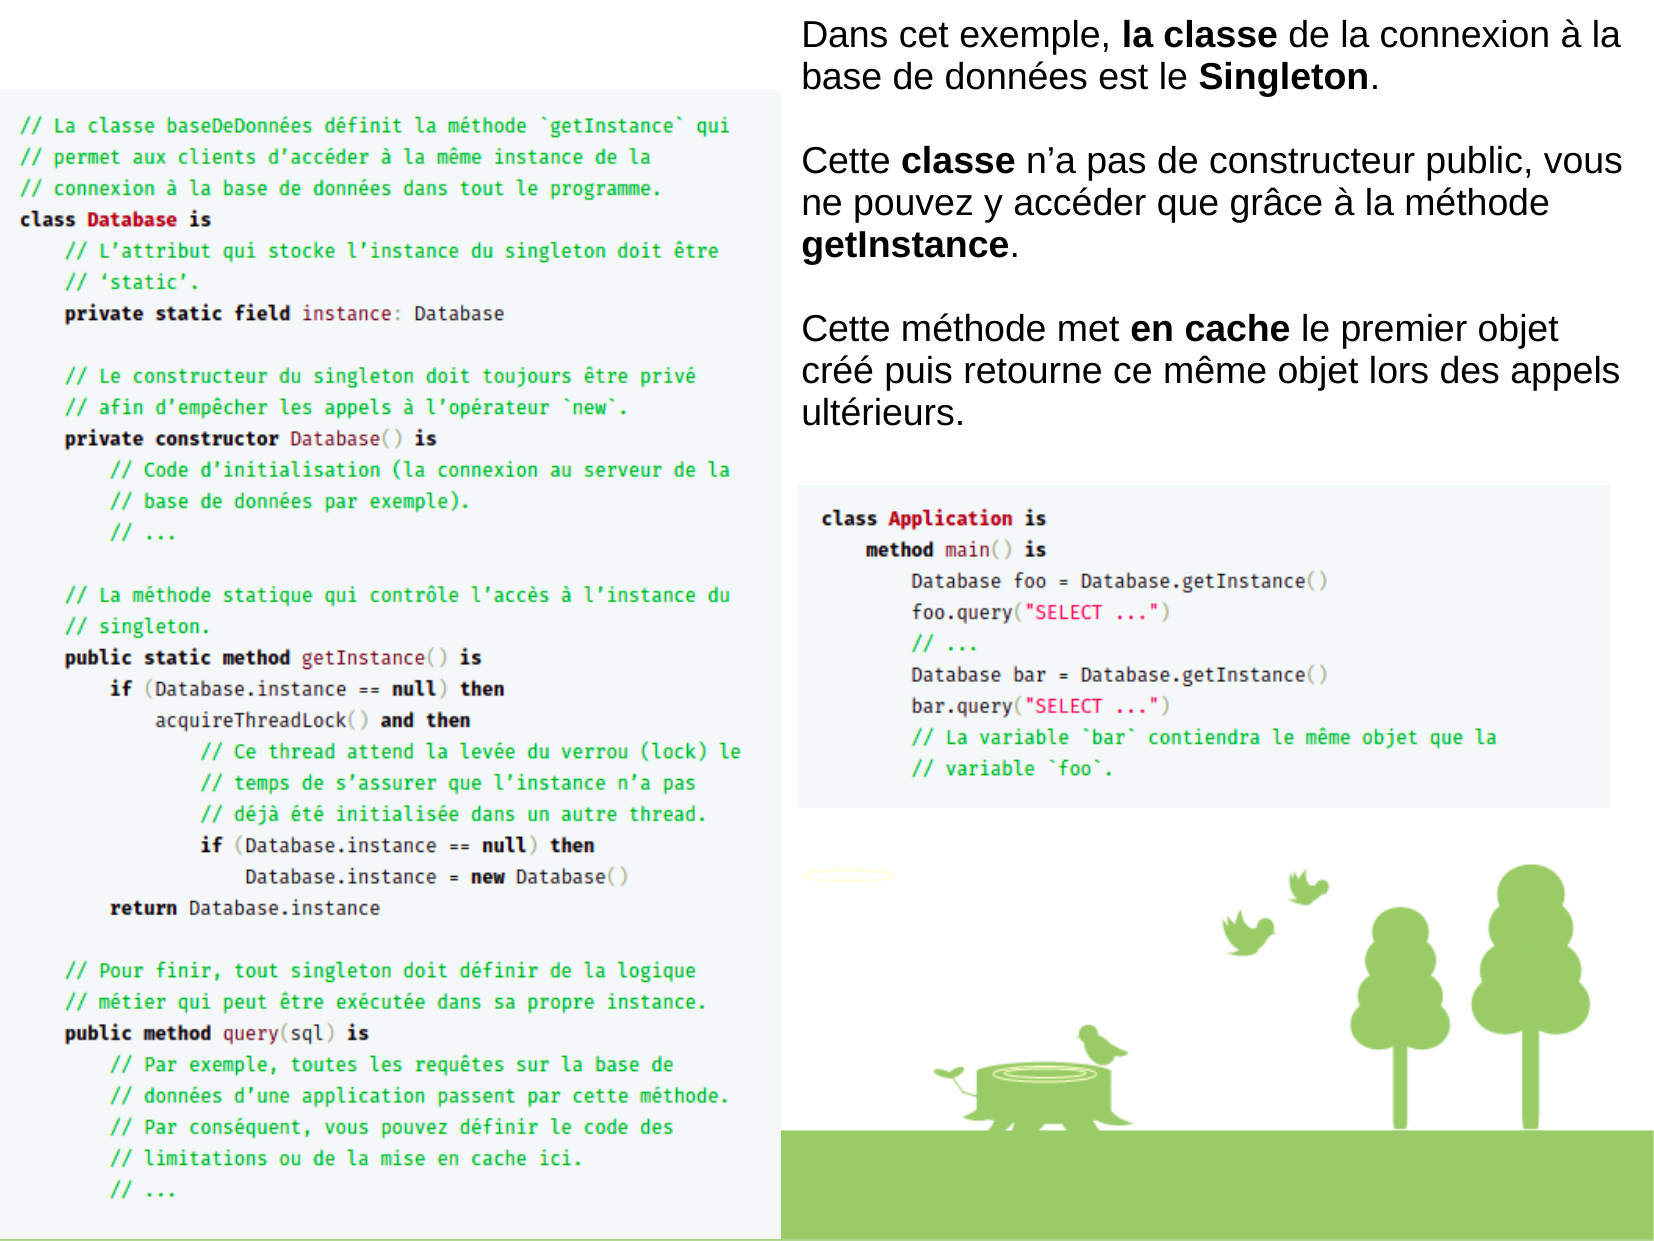

Dans cet exemple, la classe de la connexion à la base de données est le Singleton.
Cette classe n’a pas de constructeur public, vous ne pouvez y accéder que grâce à la méthode getInstance.
Cette méthode met en cache le premier objet créé puis retourne ce même objet lors des appels ultérieurs.